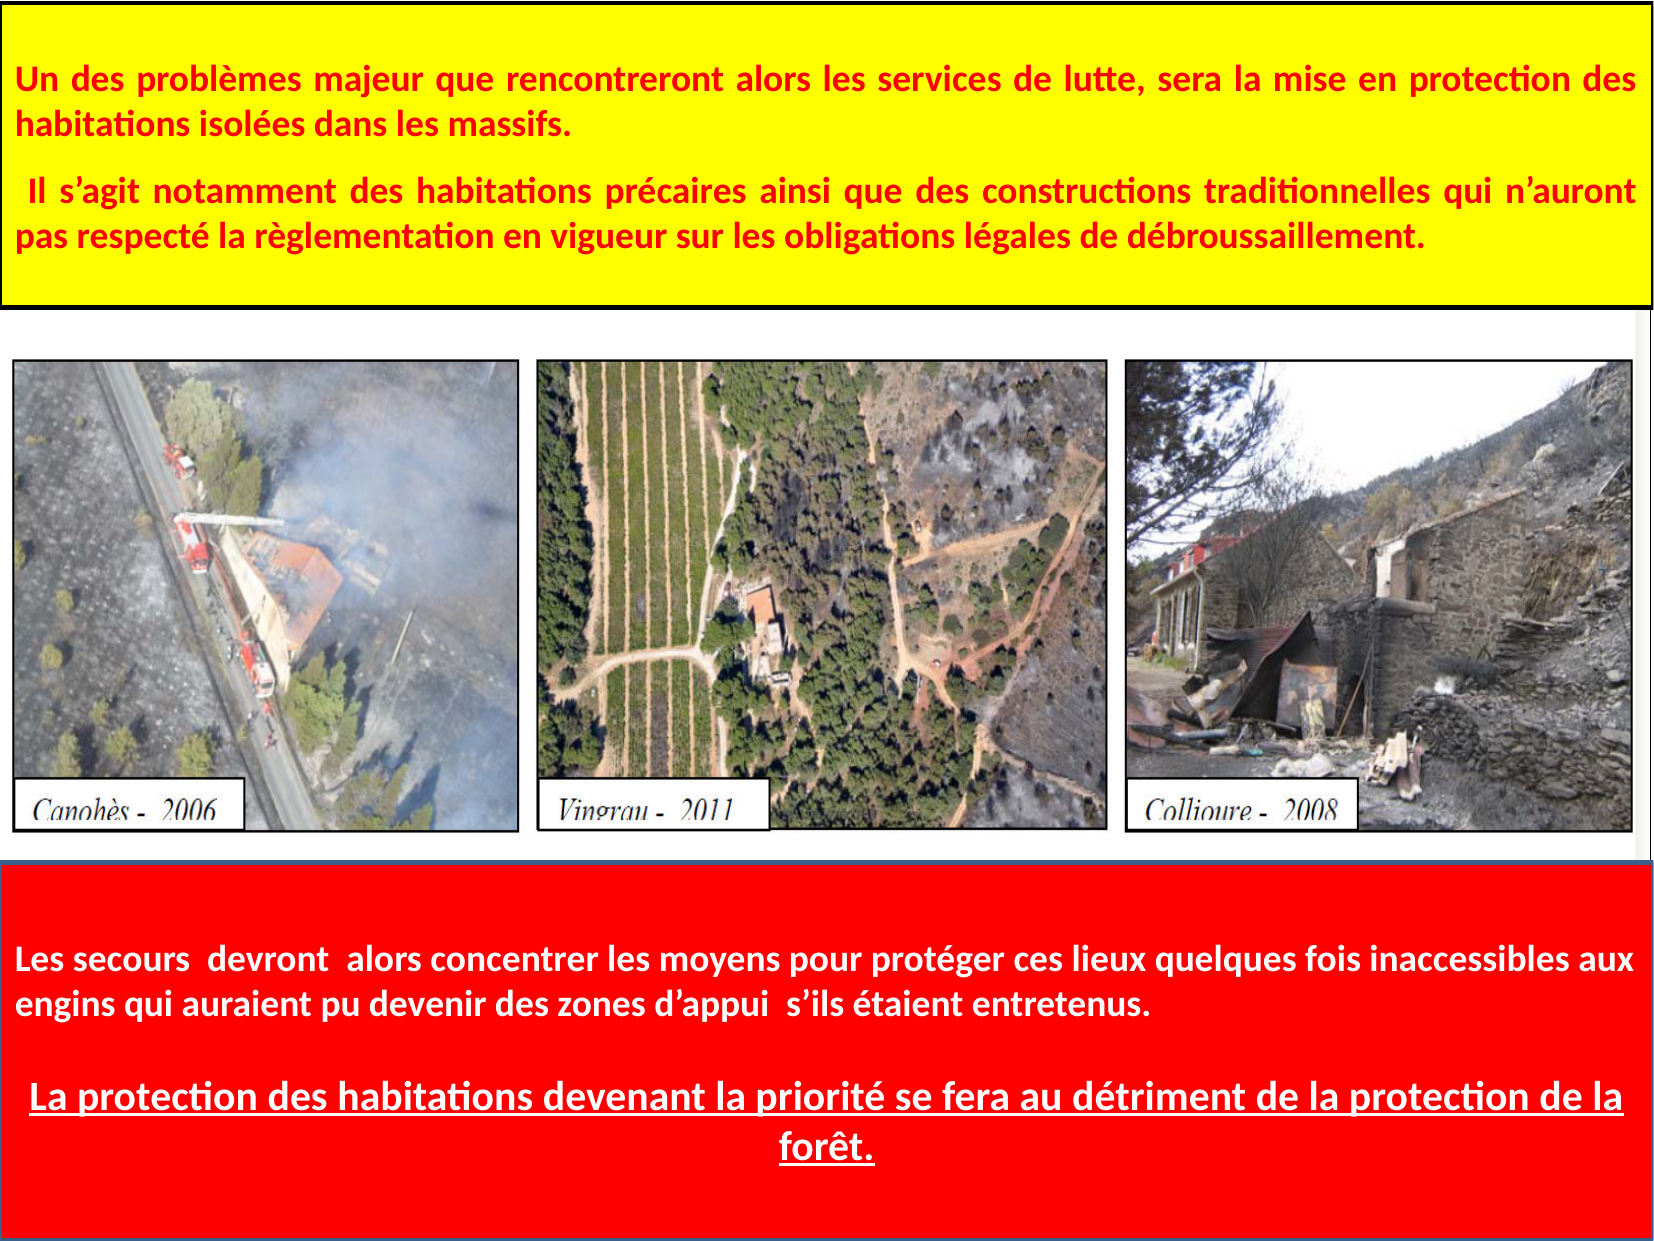

Un des problèmes majeur que rencontreront alors les services de lutte, sera la mise en protection des habitations isolées dans les massifs.
 Il s’agit notamment des habitations précaires ainsi que des constructions traditionnelles qui n’auront pas respecté la règlementation en vigueur sur les obligations légales de débroussaillement.
#
Les secours devront alors concentrer les moyens pour protéger ces lieux quelques fois inaccessibles aux engins qui auraient pu devenir des zones d’appui s’ils étaient entretenus.
La protection des habitations devenant la priorité se fera au détriment de la protection de la forêt.